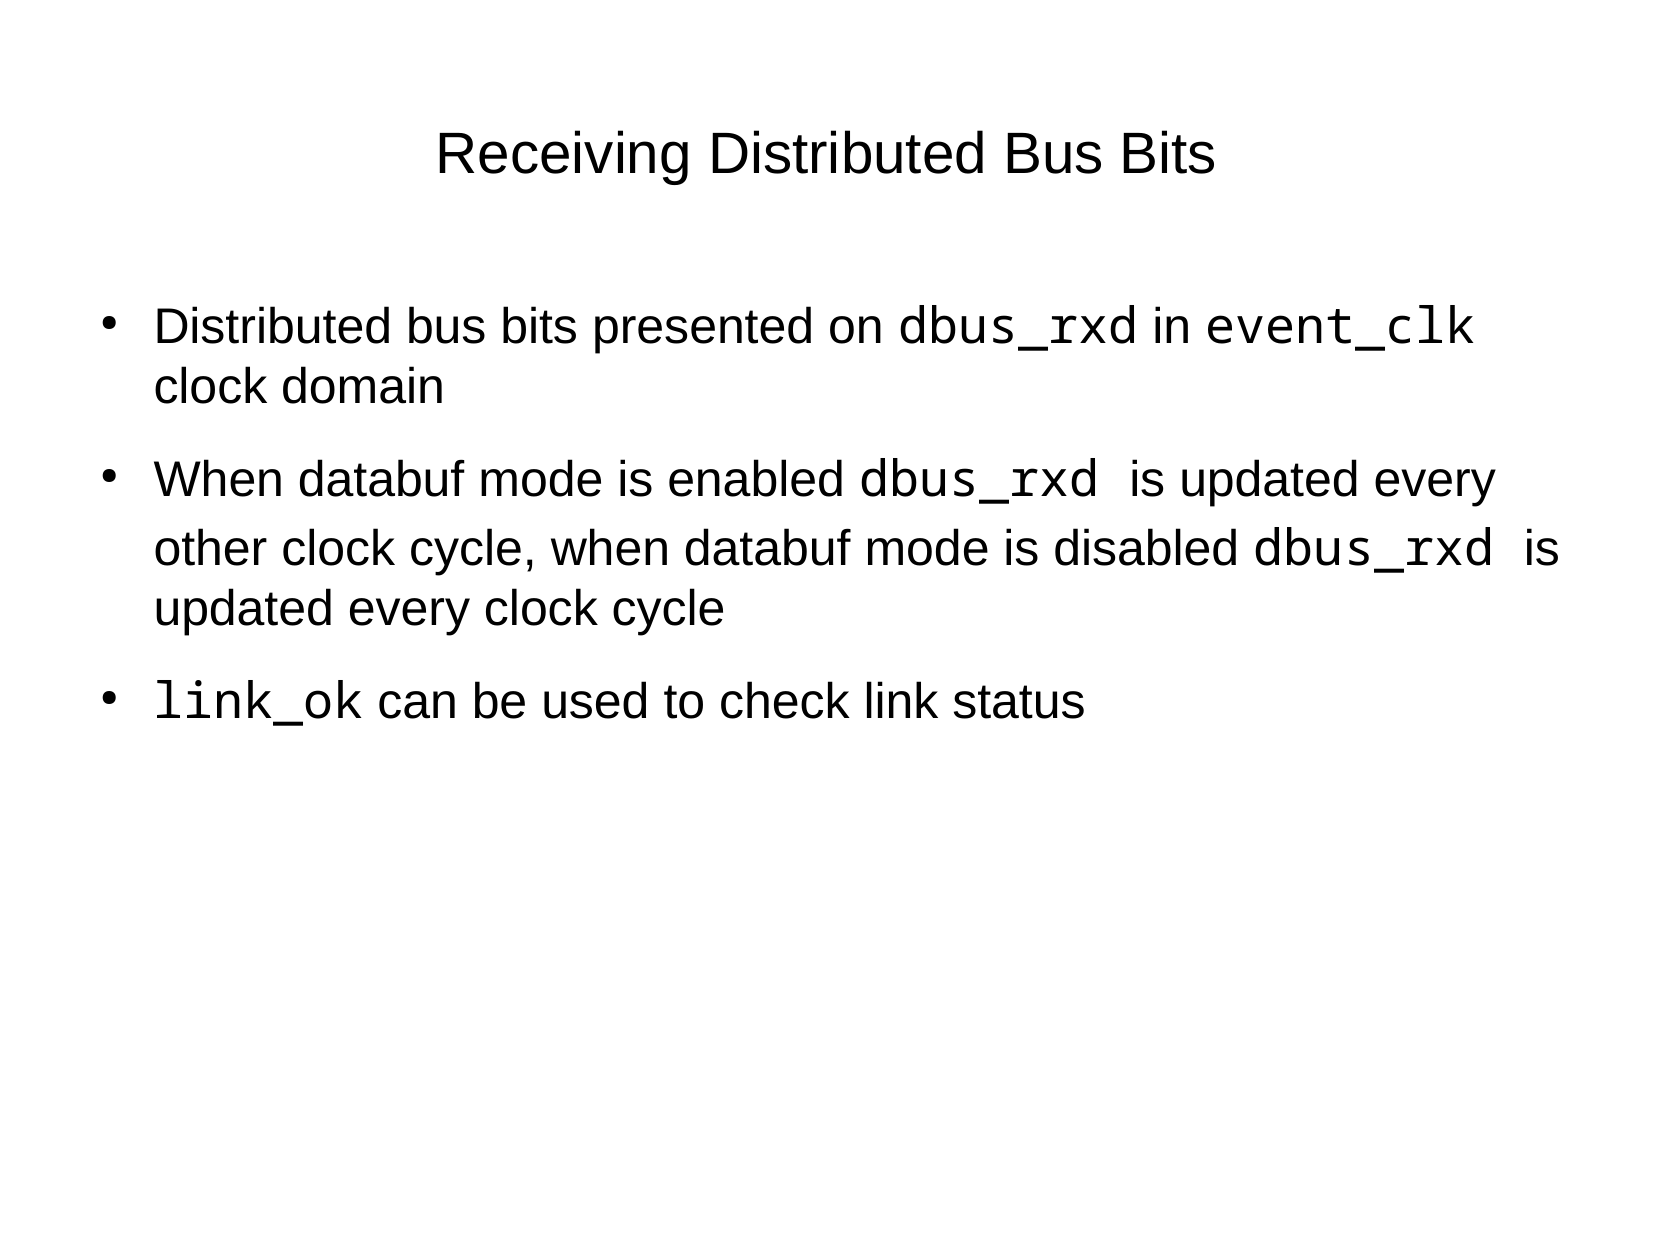

# Receiving Distributed Bus Bits
Distributed bus bits presented on dbus_rxd in event_clk clock domain
When databuf mode is enabled dbus_rxd is updated every other clock cycle, when databuf mode is disabled dbus_rxd is updated every clock cycle
link_ok can be used to check link status